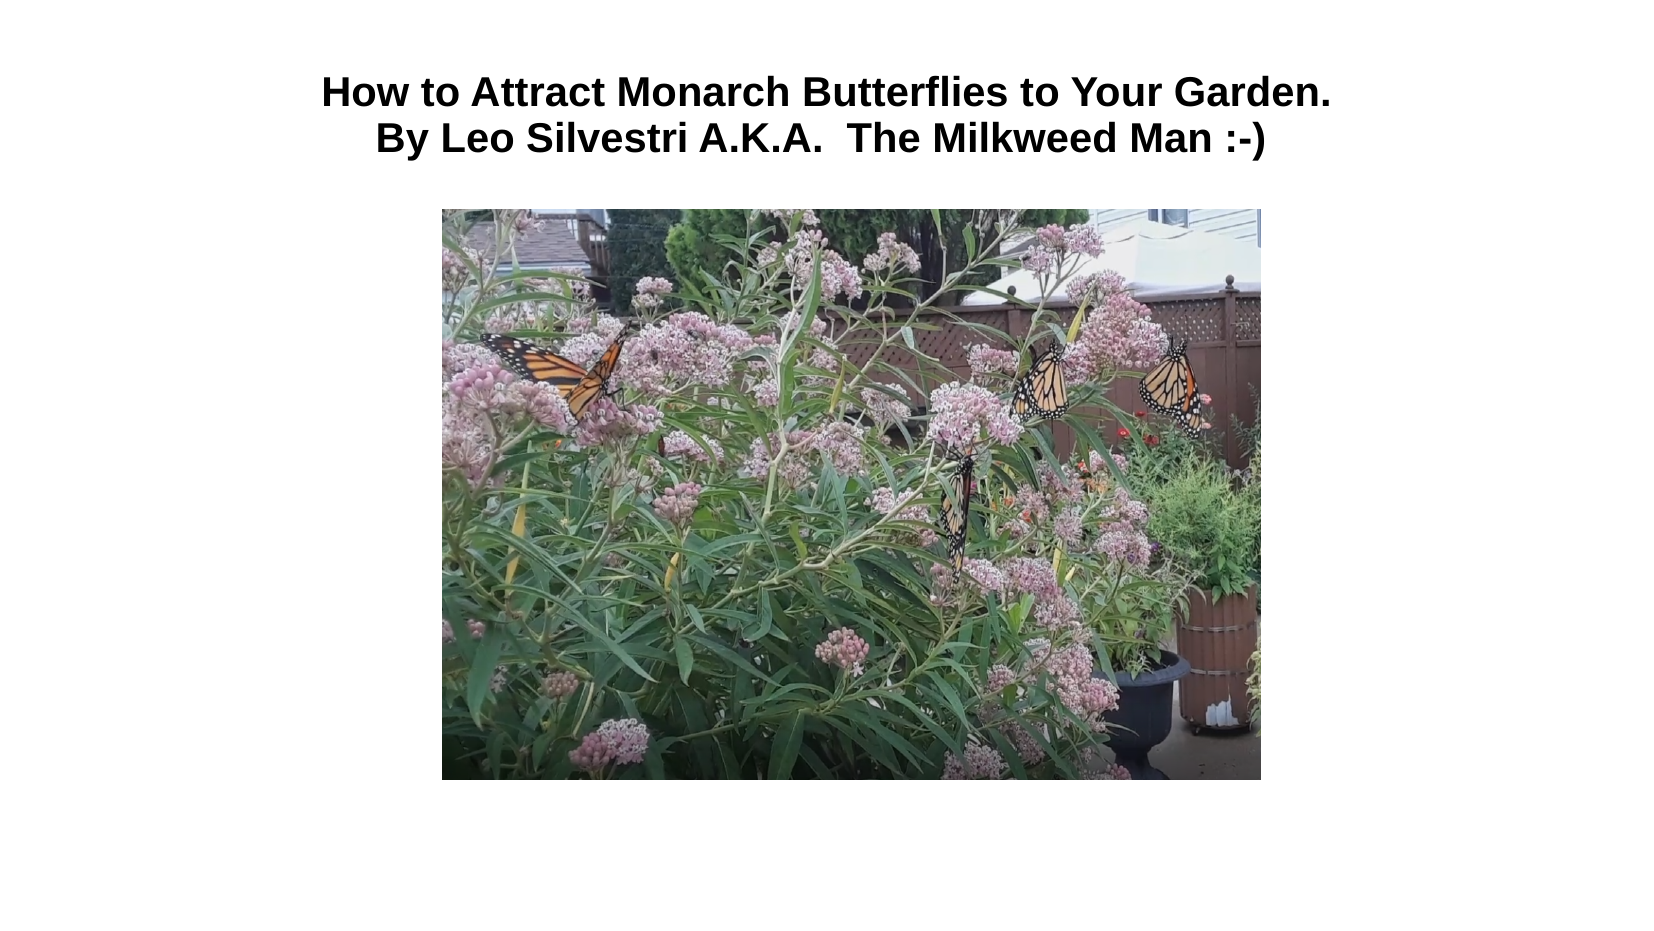

# How to Attract Monarch Butterflies to Your Garden. By Leo Silvestri A.K.A. The Milkweed Man :-)